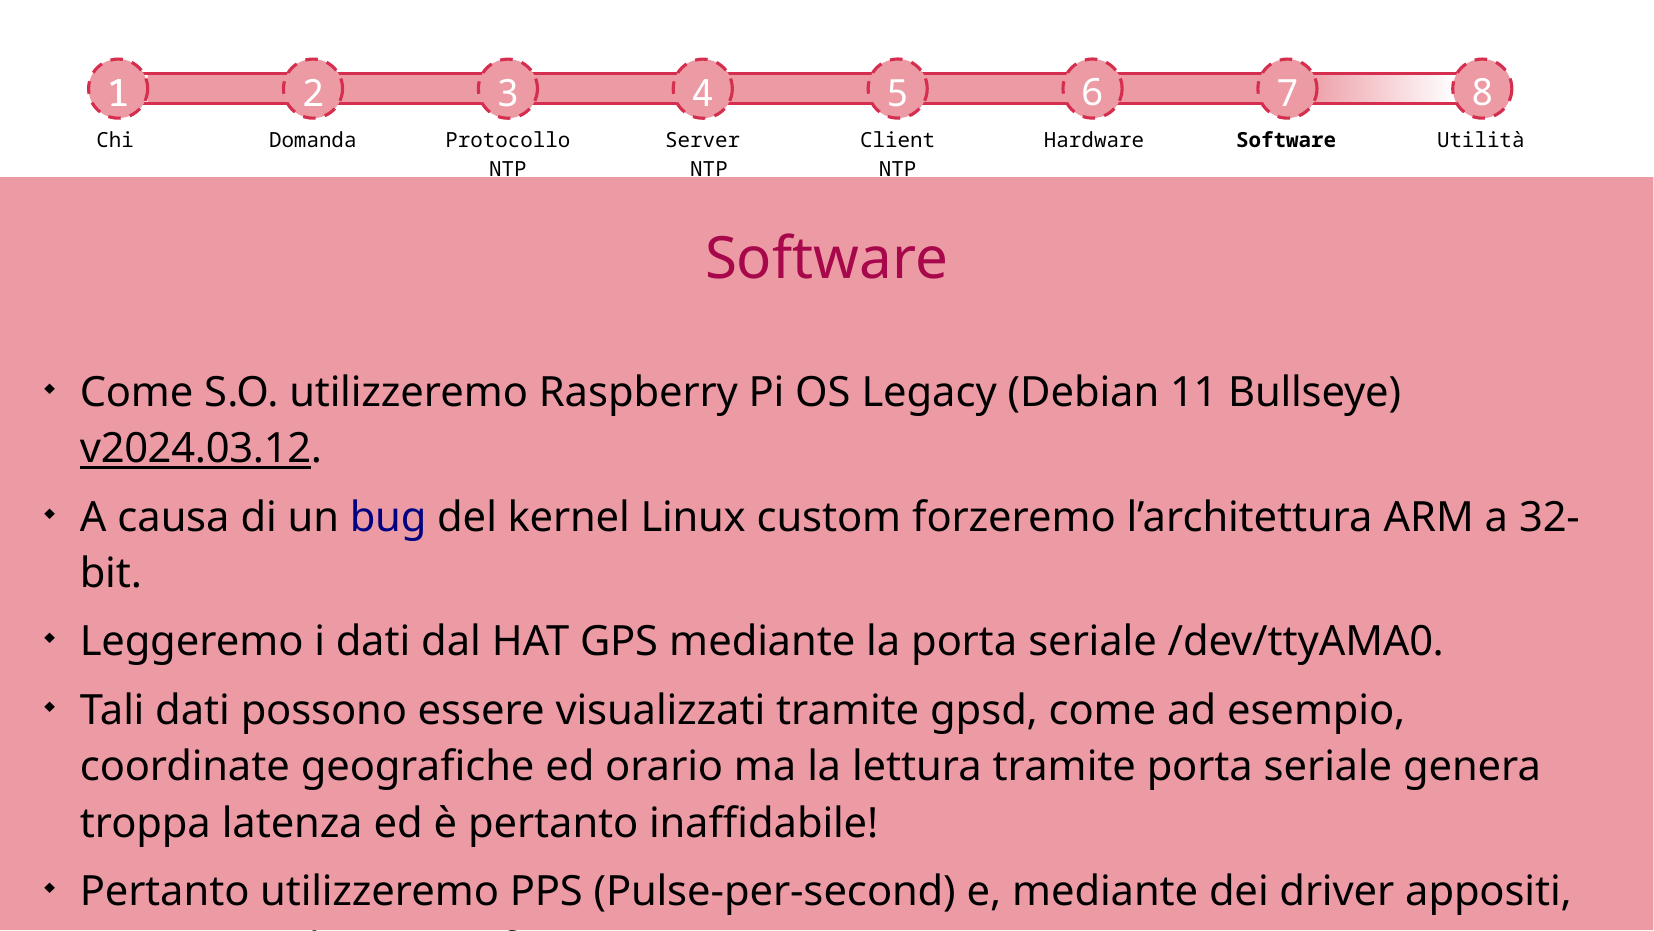

6
8
5
1
2
3
7
1
1
4
Client
NTP
Chi
Domanda
Protocollo
NTP
Server
 NTP
Hardware
Software
Utilità
Software
Come S.O. utilizzeremo Raspberry Pi OS Legacy (Debian 11 Bullseye) v2024.03.12.
A causa di un bug del kernel Linux custom forzeremo l’architettura ARM a 32-bit.
Leggeremo i dati dal HAT GPS mediante la porta seriale /dev/ttyAMA0.
Tali dati possono essere visualizzati tramite gpsd, come ad esempio, coordinate geografiche ed orario ma la lettura tramite porta seriale genera troppa latenza ed è pertanto inaffidabile!
Pertanto utilizzeremo PPS (Pulse-per-second) e, mediante dei driver appositi, riceveremo l’orario in formato Unix Time Stamp.
Come server vero e proprio utilizzeremo Chrony, in ascolto sulla porta UDP/323.